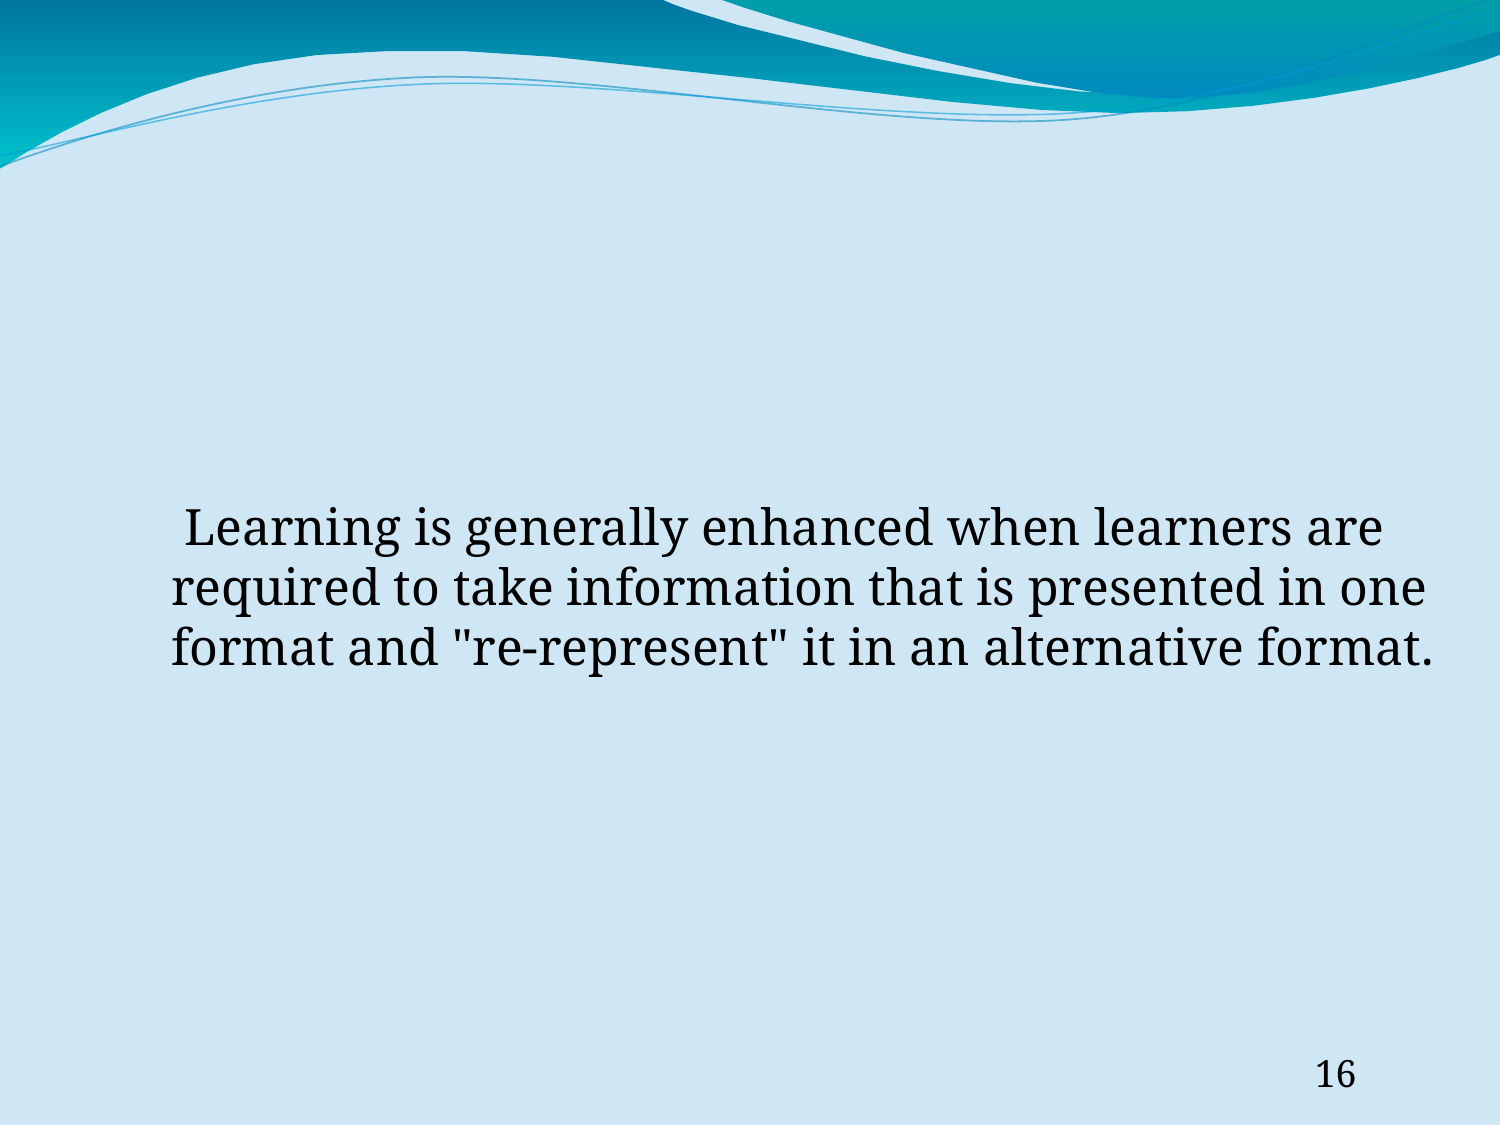

#
 Learning is generally enhanced when learners are required to take information that is presented in one format and "re-represent" it in an alternative format.